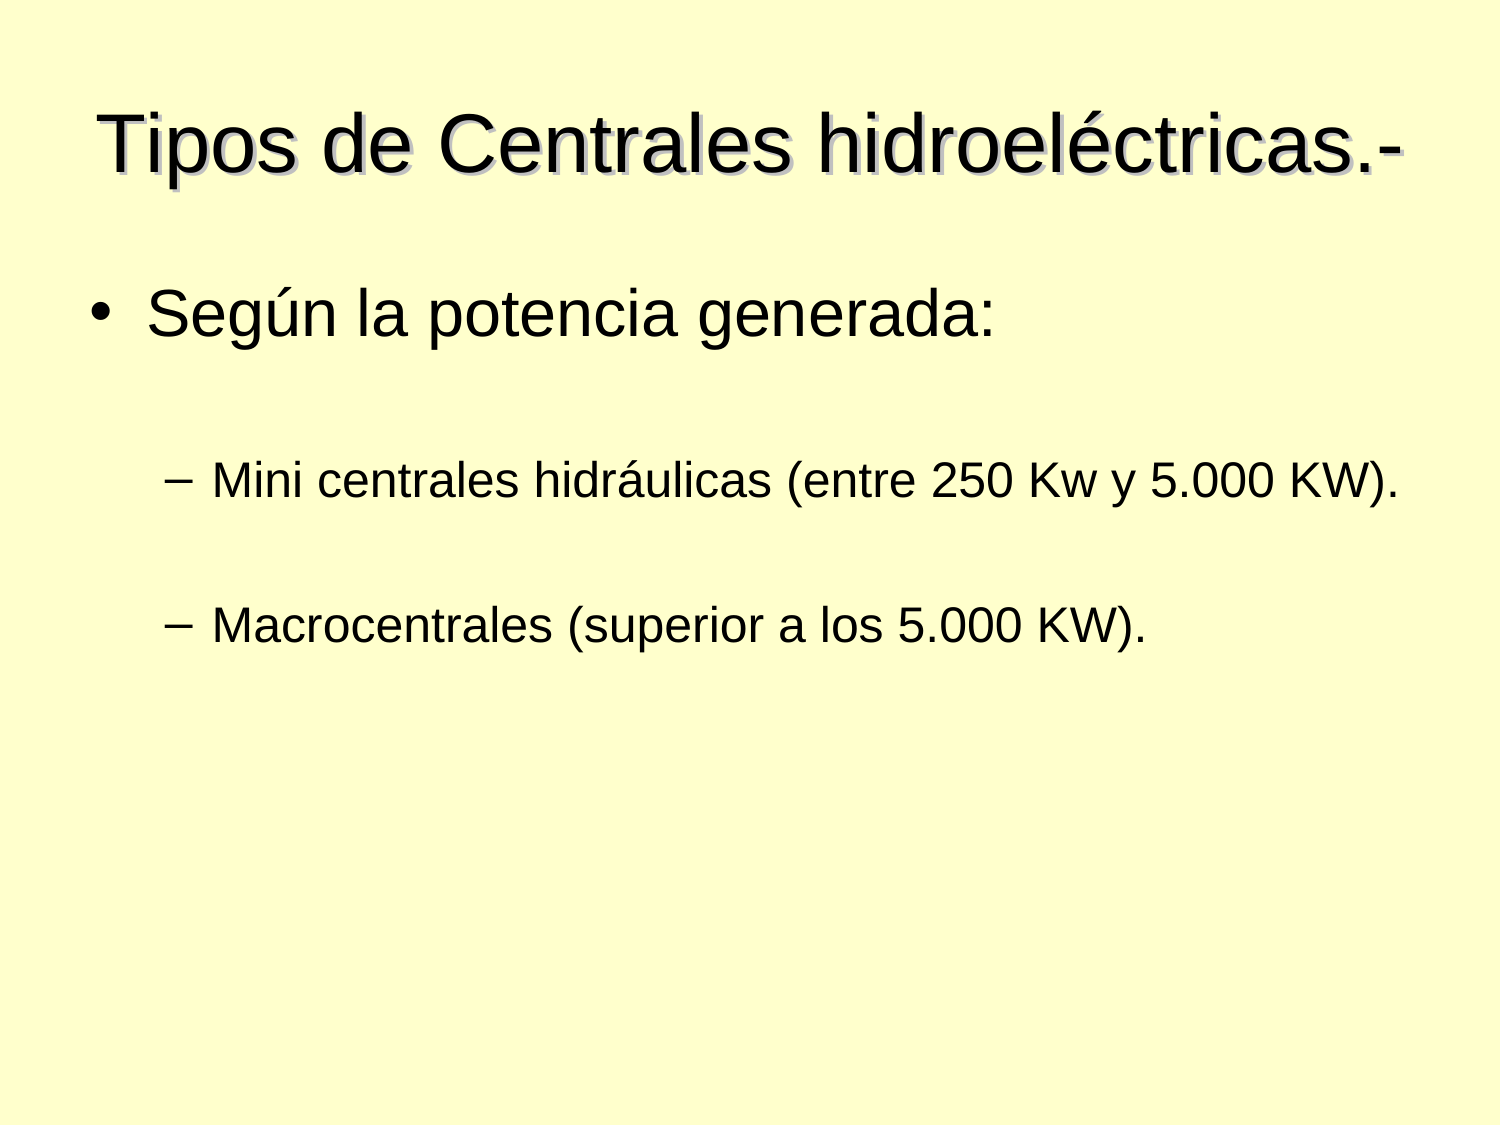

# Tipos de Centrales hidroeléctricas.-
Según la potencia generada:
Mini centrales hidráulicas (entre 250 Kw y 5.000 KW).
Macrocentrales (superior a los 5.000 KW).